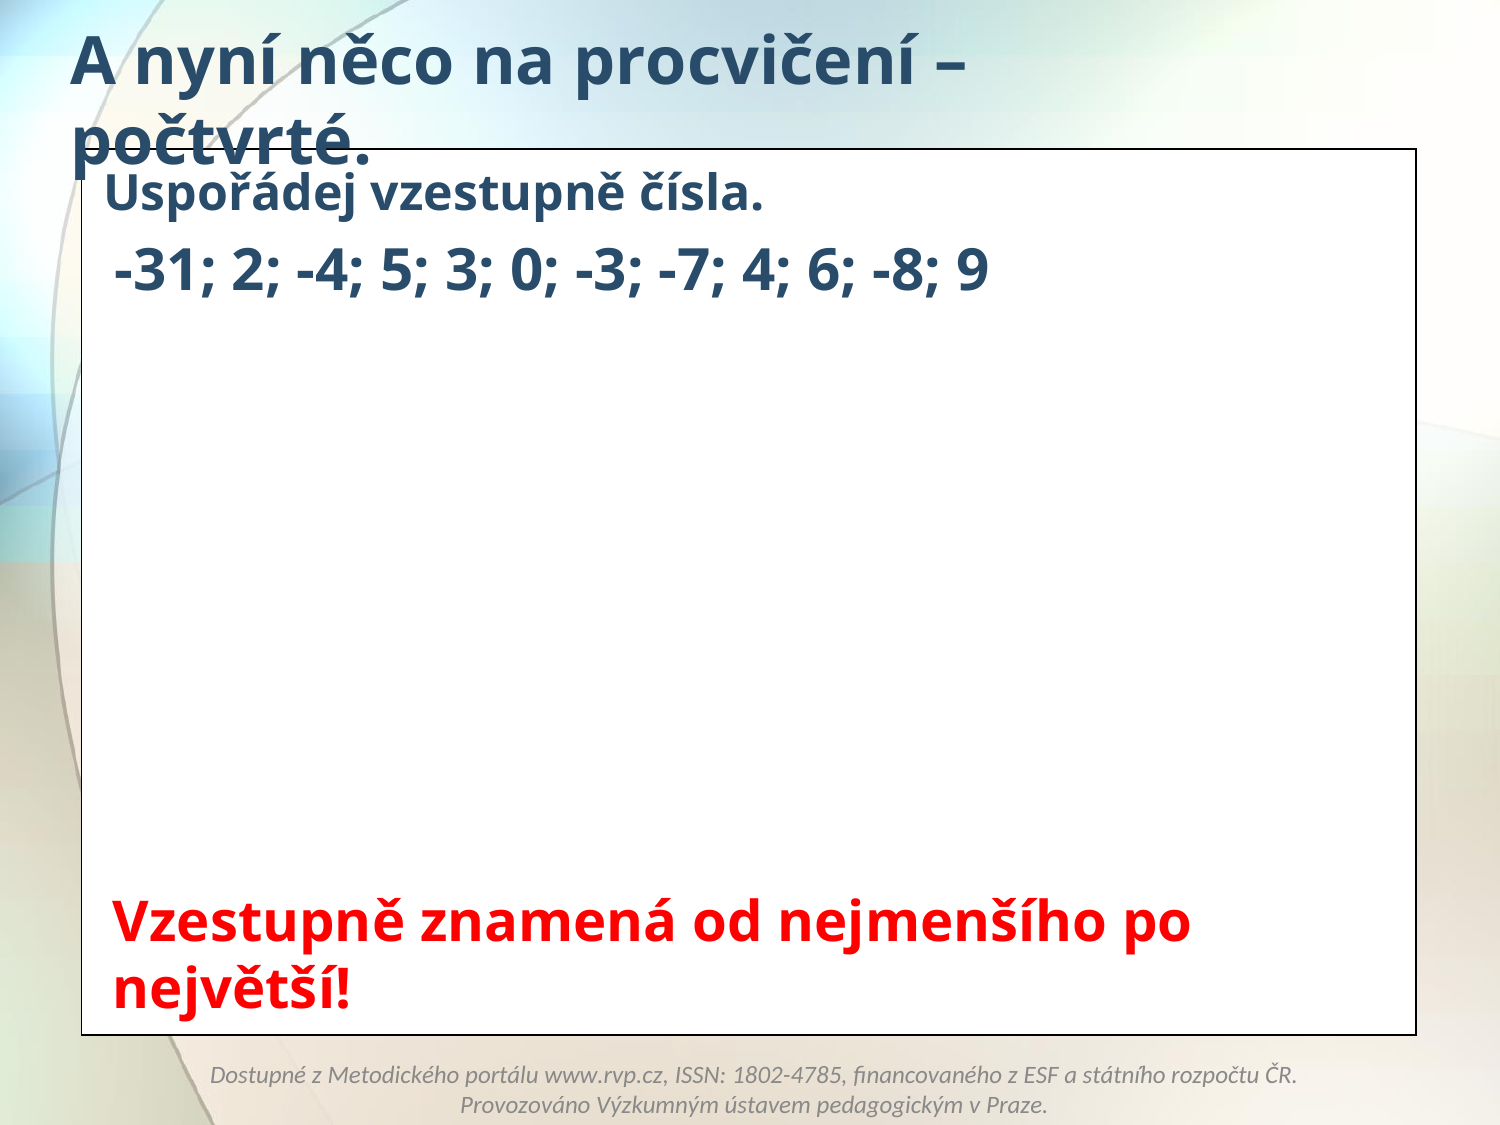

A nyní něco na procvičení – počtvrté.
Uspořádej vzestupně čísla.
-31; 2; -4; 5; 3; 0; -3; -7; 4; 6; -8; 9
Vzestupně znamená od nejmenšího po největší!